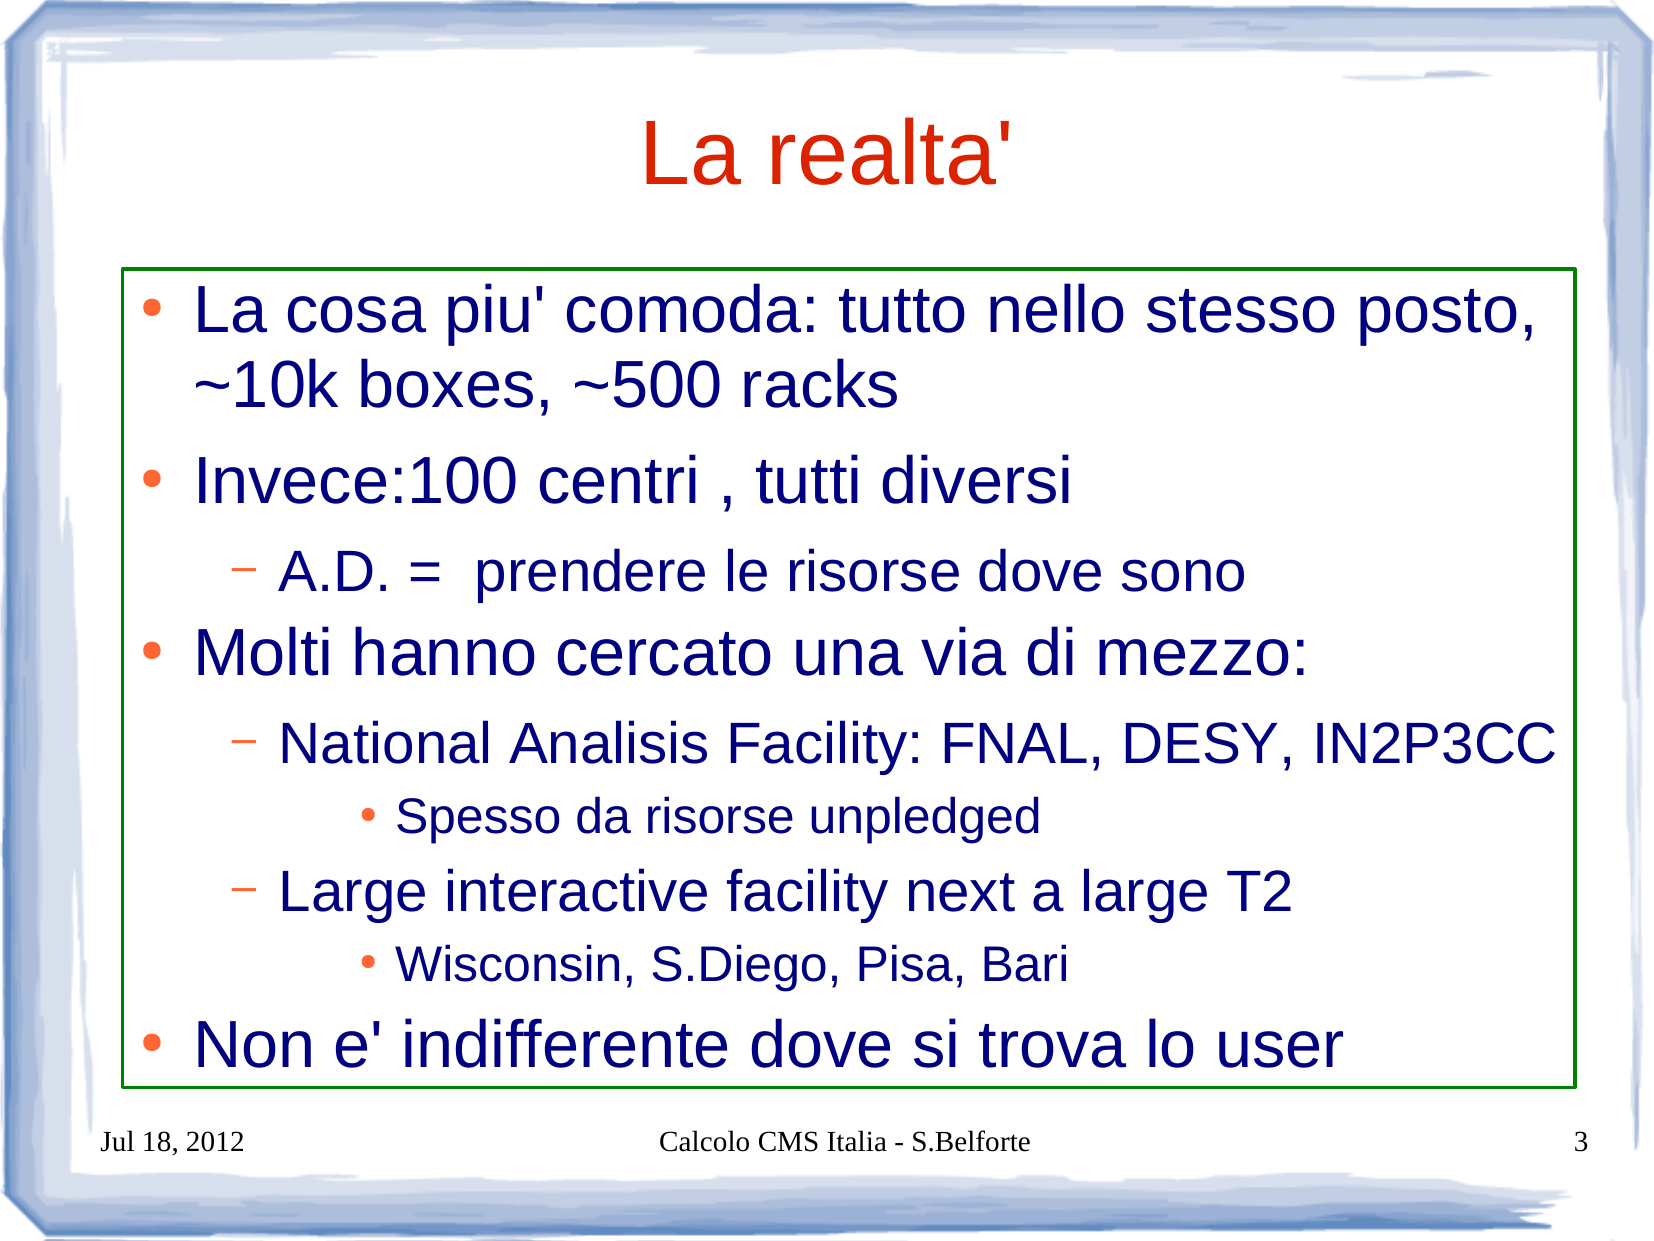

# La realta'
La cosa piu' comoda: tutto nello stesso posto, ~10k boxes, ~500 racks
Invece:100 centri , tutti diversi
A.D. = prendere le risorse dove sono
Molti hanno cercato una via di mezzo:
National Analisis Facility: FNAL, DESY, IN2P3CC
Spesso da risorse unpledged
Large interactive facility next a large T2
Wisconsin, S.Diego, Pisa, Bari
Non e' indifferente dove si trova lo user
Jul 18, 2012
Calcolo CMS Italia - S.Belforte
3